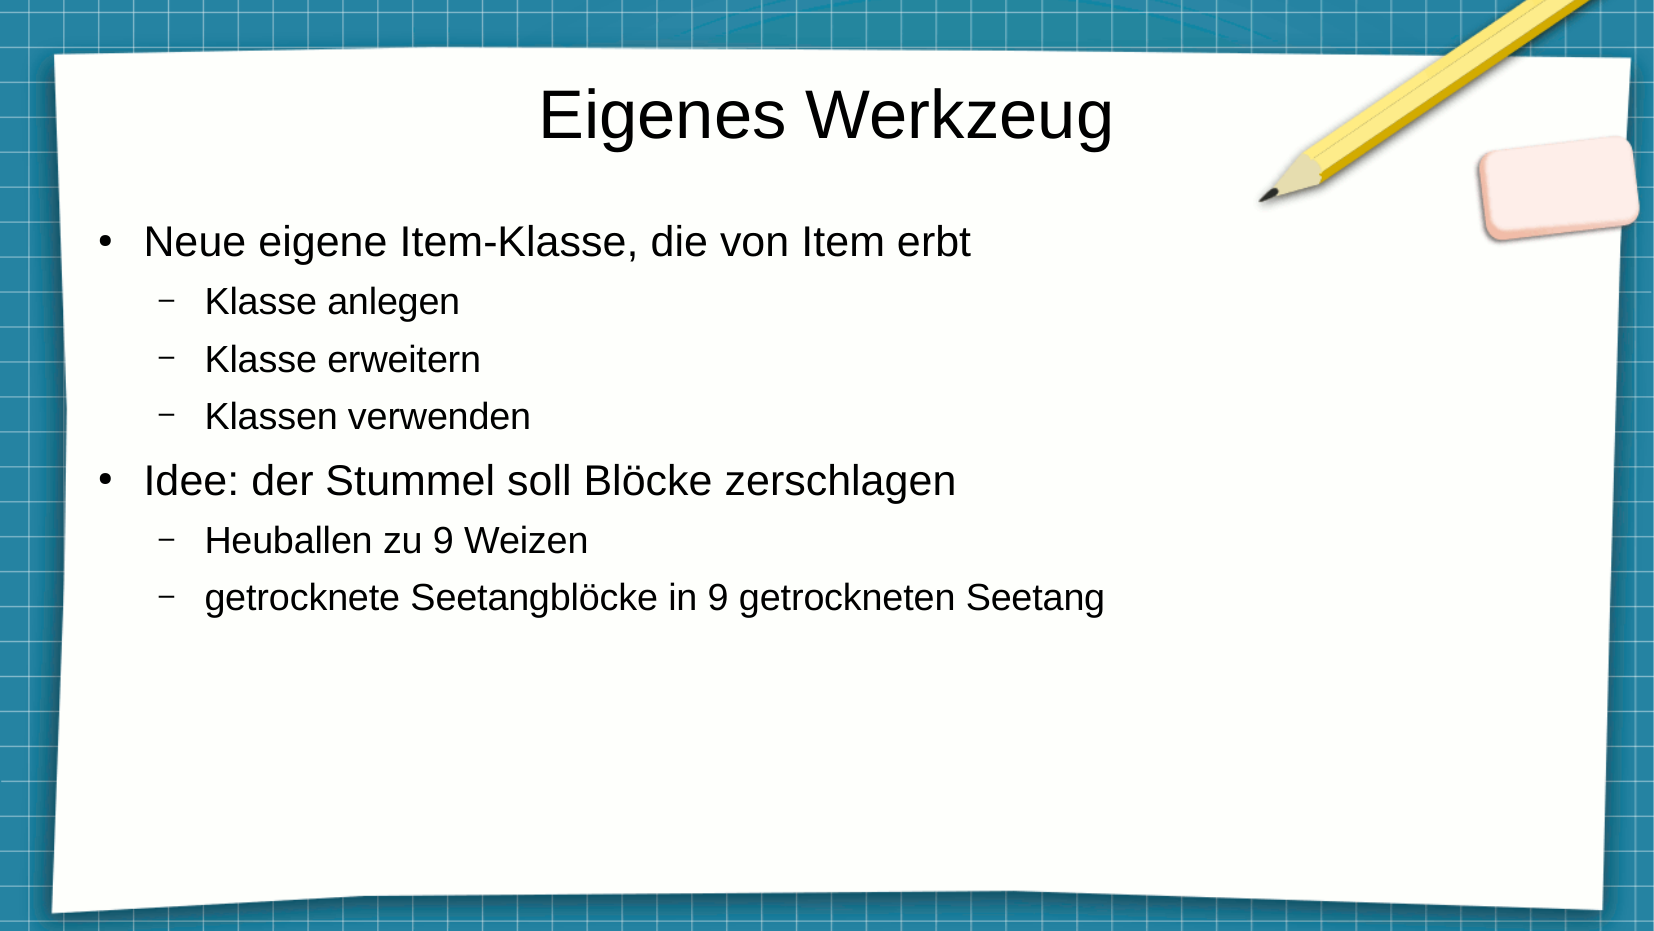

# Eigenes Werkzeug
Neue eigene Item-Klasse, die von Item erbt
Klasse anlegen
Klasse erweitern
Klassen verwenden
Idee: der Stummel soll Blöcke zerschlagen
Heuballen zu 9 Weizen
getrocknete Seetangblöcke in 9 getrockneten Seetang